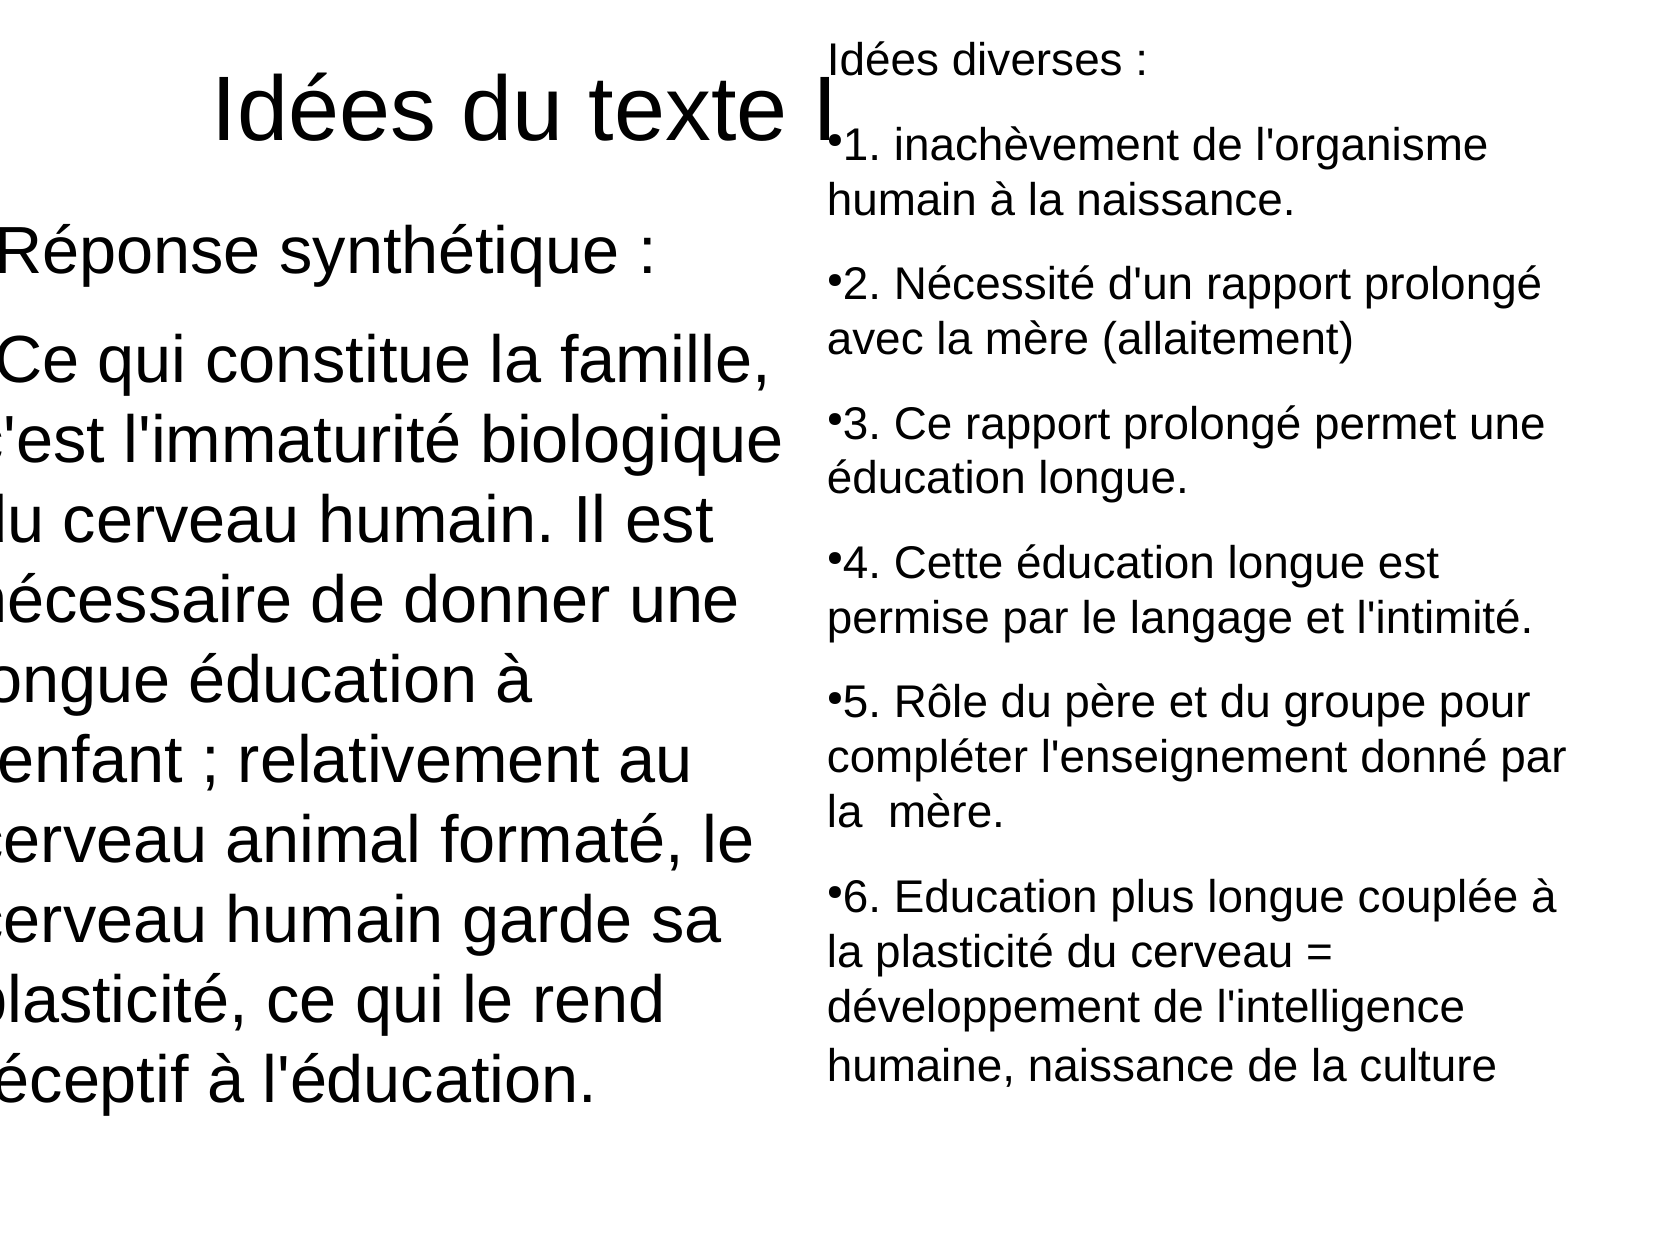

# Idées du texte I
Idées diverses :
1. inachèvement de l'organisme humain à la naissance.
2. Nécessité d'un rapport prolongé avec la mère (allaitement)
3. Ce rapport prolongé permet une éducation longue.
4. Cette éducation longue est permise par le langage et l'intimité.
5. Rôle du père et du groupe pour compléter l'enseignement donné par la mère.
6. Education plus longue couplée à la plasticité du cerveau = développement de l'intelligence humaine, naissance de la culture
Réponse synthétique :
Ce qui constitue la famille, c'est l'immaturité biologique du cerveau humain. Il est nécessaire de donner une longue éducation à l'enfant ; relativement au cerveau animal formaté, le cerveau humain garde sa plasticité, ce qui le rend réceptif à l'éducation.